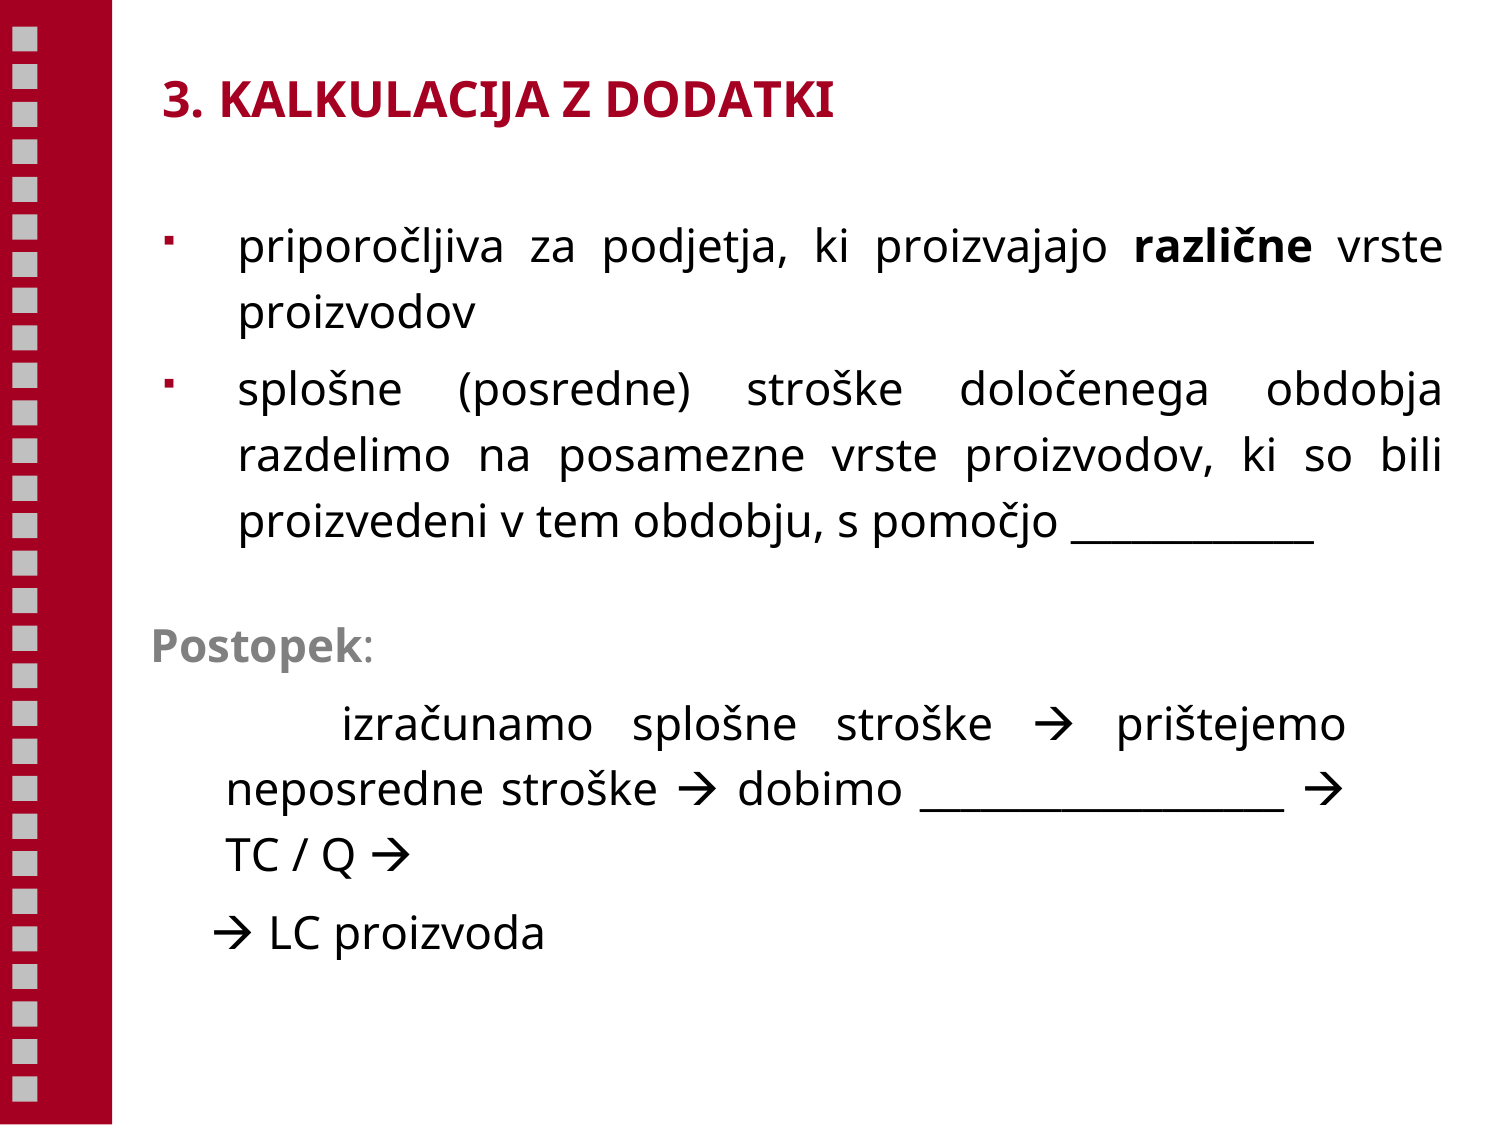

3. KALKULACIJA Z DODATKI
priporočljiva za podjetja, ki proizvajajo različne vrste proizvodov
splošne (posredne) stroške določenega obdobja razdelimo na posamezne vrste proizvodov, ki so bili proizvedeni v tem obdobju, s pomočjo ____________
# Postopek:
 izračunamo splošne stroške  prištejemo neposredne stroške  dobimo __________________  TC / Q 
  LC proizvoda